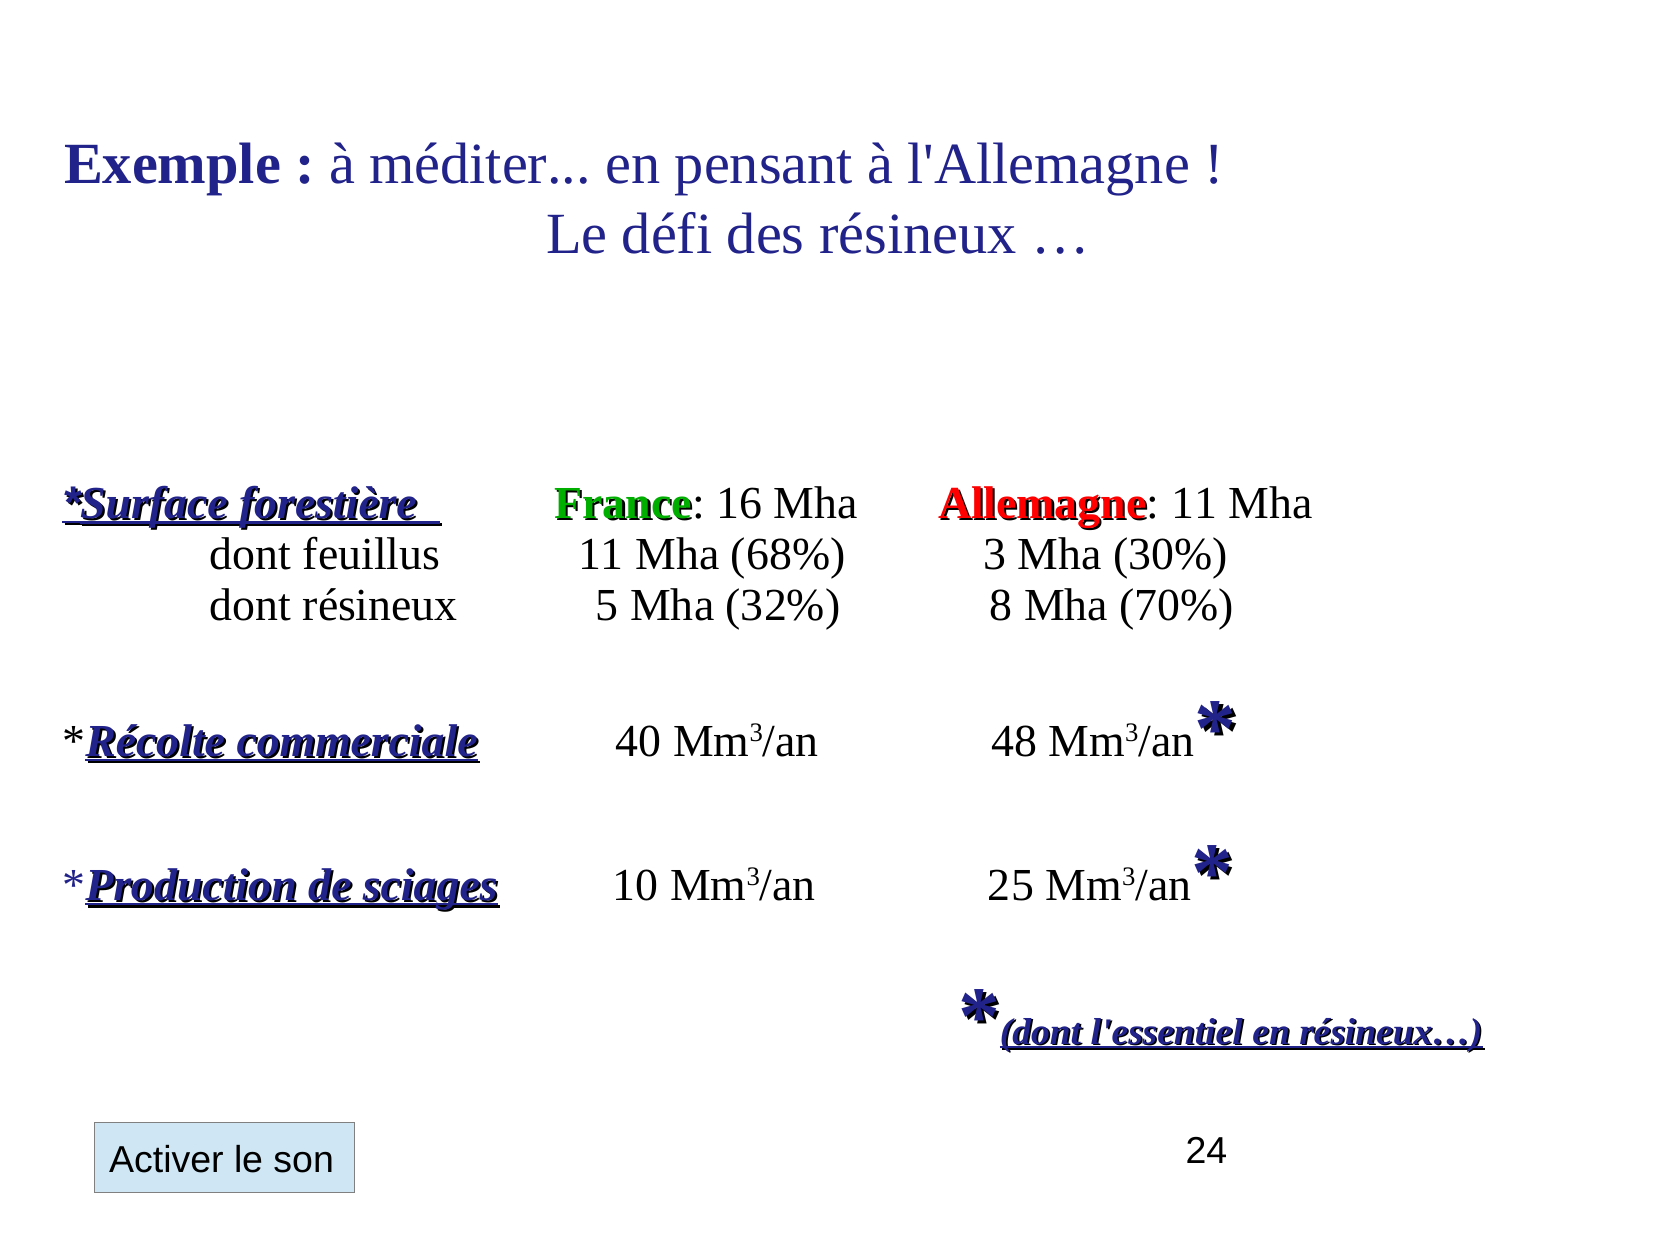

# Exemple : à méditer... en pensant à l'Allemagne ! Le défi des résineux …
*Surface forestière France: 16 Mha Allemagne: 11 Mha
	 	dont feuillus 11 Mha (68%) 3 Mha (30%)
			dont résineux 5 Mha (32%) 8 Mha (70%)
*Récolte commerciale 40 Mm3/an 48 Mm3/an*
*Production de sciages 10 Mm3/an 25 Mm3/an*
	 *(dont l'essentiel en résineux…)
Activer le son